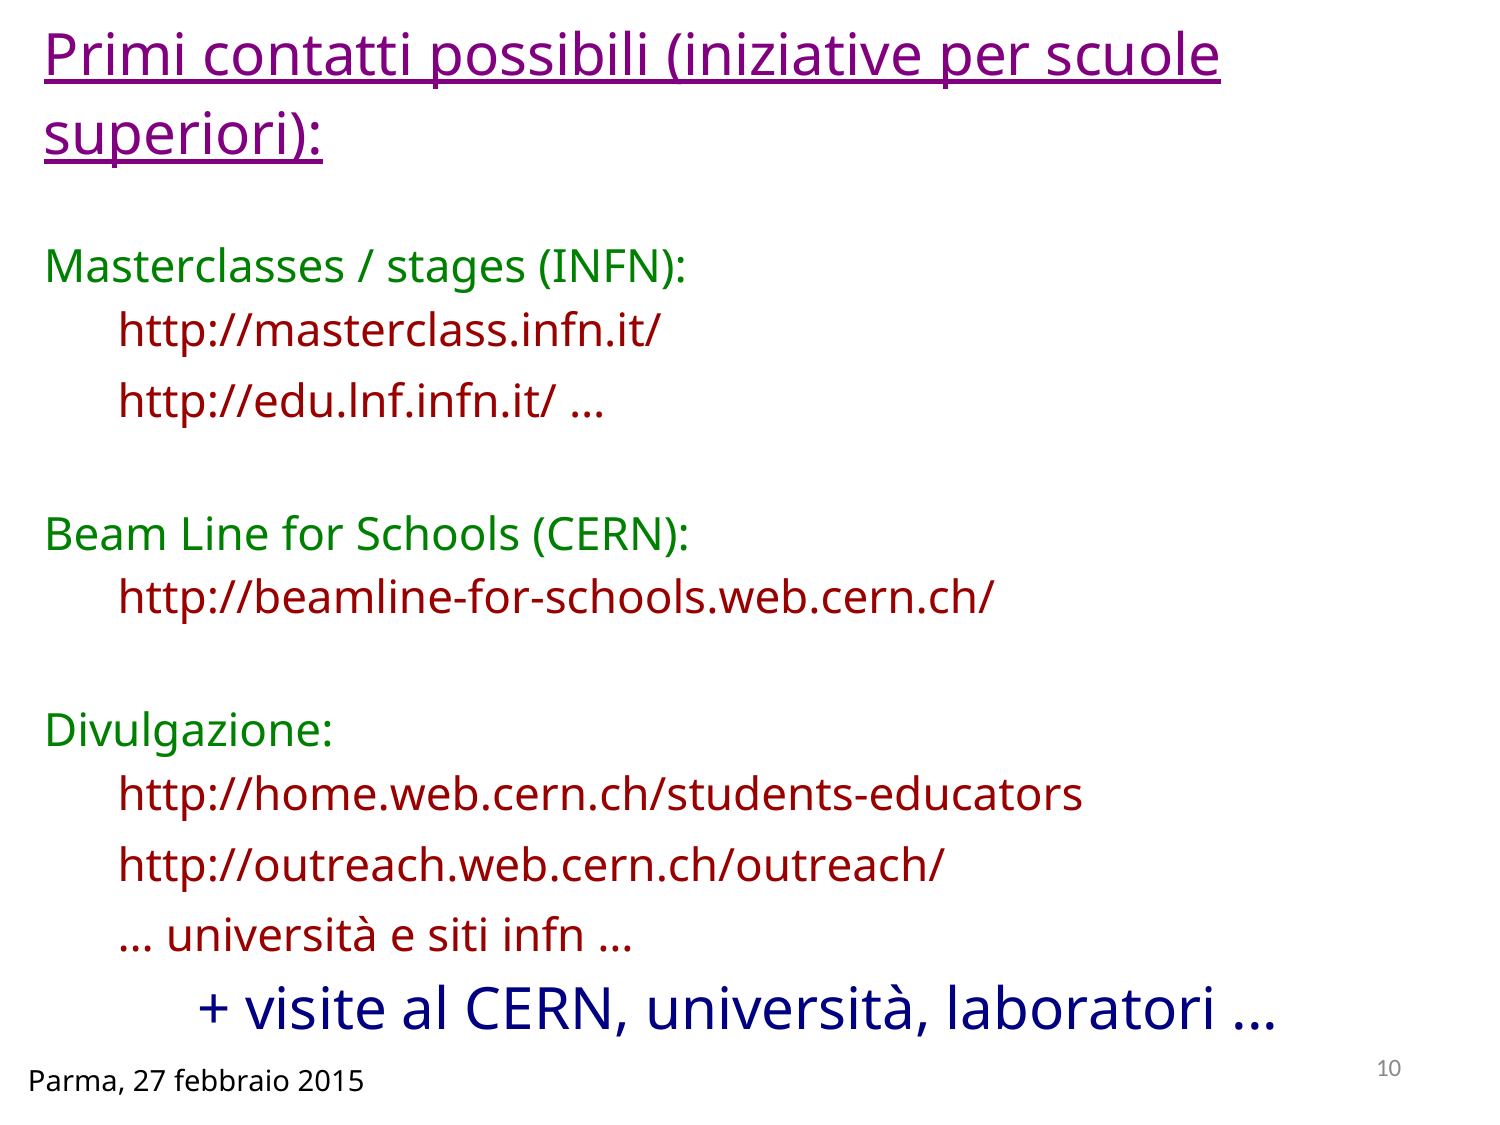

Primi contatti possibili (iniziative per scuole superiori):
Masterclasses / stages (INFN):
	http://masterclass.infn.it/
	http://edu.lnf.infn.it/ …
Beam Line for Schools (CERN):
	http://beamline-for-schools.web.cern.ch/
Divulgazione:
	http://home.web.cern.ch/students-educators
	http://outreach.web.cern.ch/outreach/
	… università e siti infn …
+ visite al CERN, università, laboratori ...
10